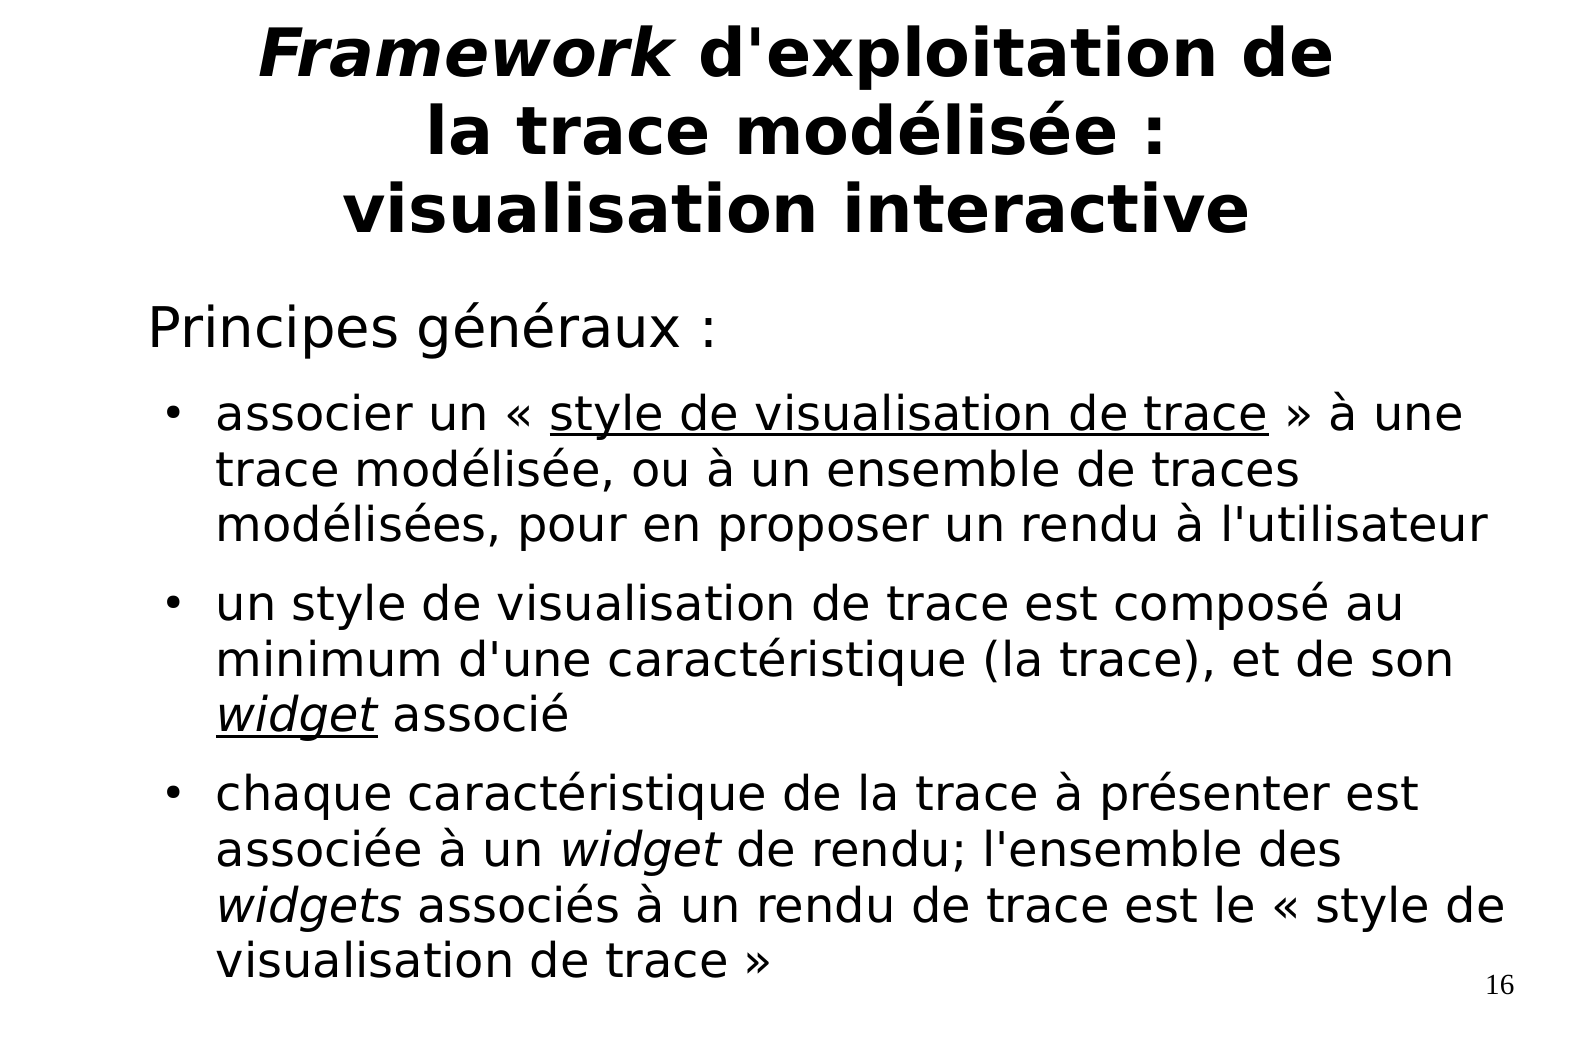

# Framework d'exploitation de la trace modélisée : visualisation interactive
Principes généraux :
associer un « style de visualisation de trace » à une trace modélisée, ou à un ensemble de traces modélisées, pour en proposer un rendu à l'utilisateur
un style de visualisation de trace est composé au minimum d'une caractéristique (la trace), et de son widget associé
chaque caractéristique de la trace à présenter est associée à un widget de rendu; l'ensemble des widgets associés à un rendu de trace est le « style de visualisation de trace »
16